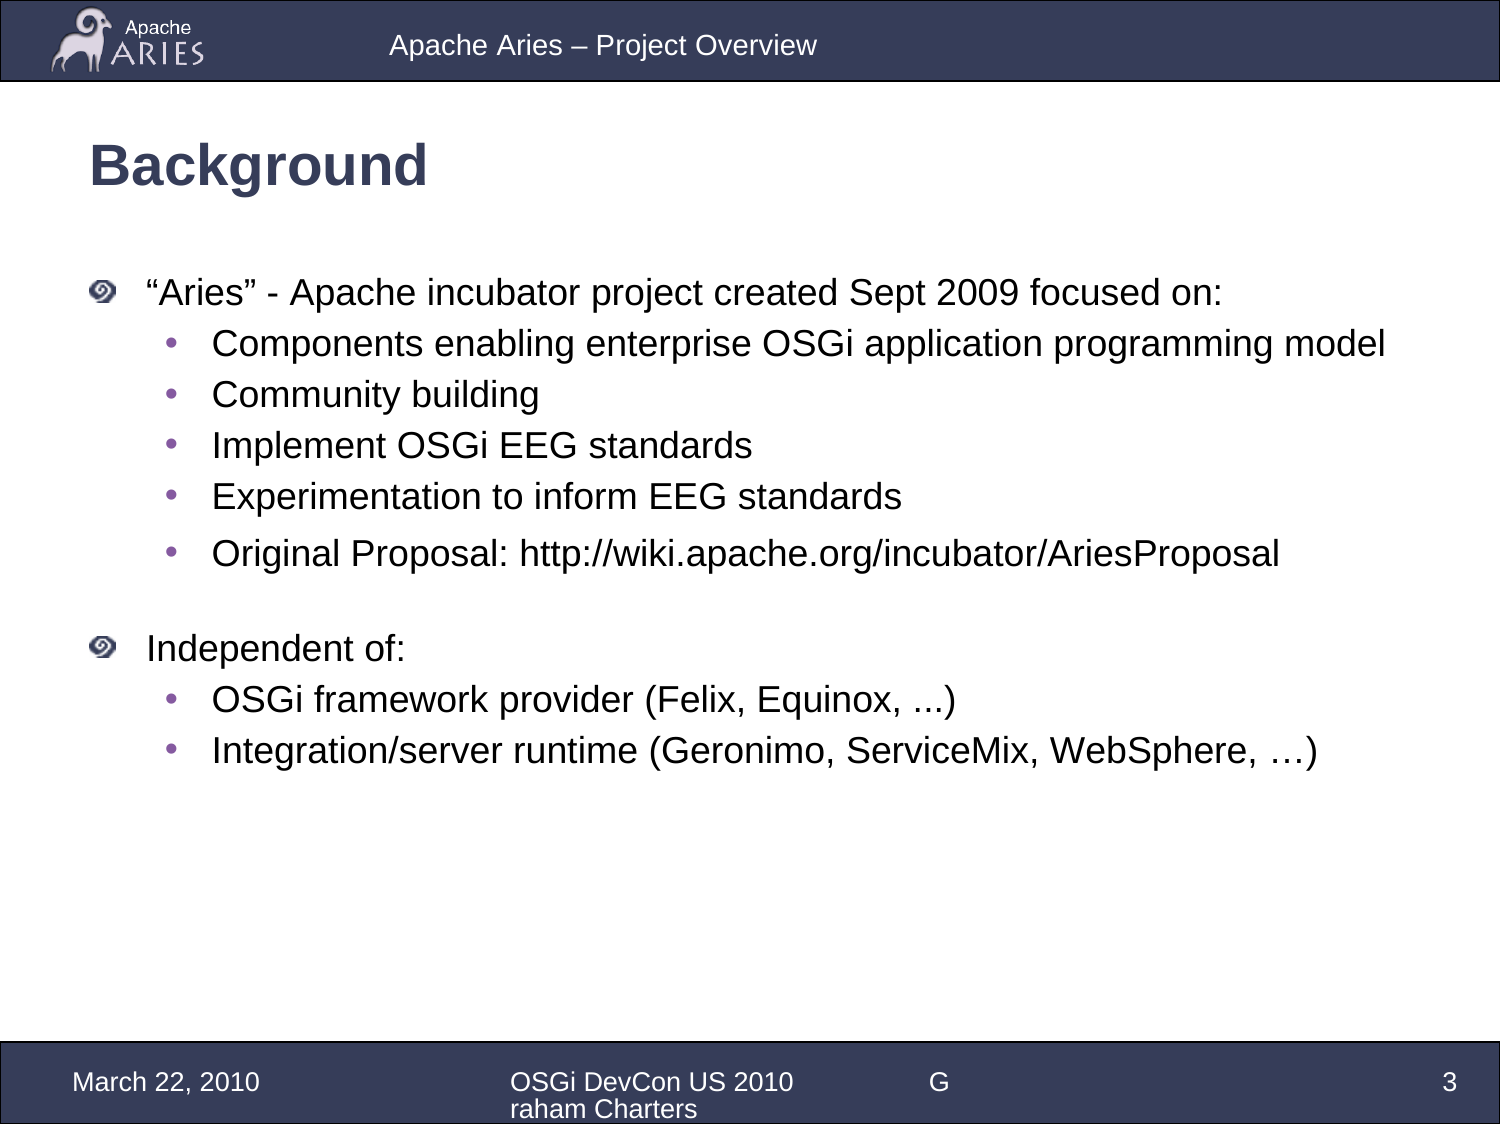

# Background
“Aries” - Apache incubator project created Sept 2009 focused on:
Components enabling enterprise OSGi application programming model
Community building
Implement OSGi EEG standards
Experimentation to inform EEG standards
Original Proposal: http://wiki.apache.org/incubator/AriesProposal
Independent of:
OSGi framework provider (Felix, Equinox, ...)
Integration/server runtime (Geronimo, ServiceMix, WebSphere, …)
March 22, 2010
OSGi DevCon US 2010 Graham Charters
3